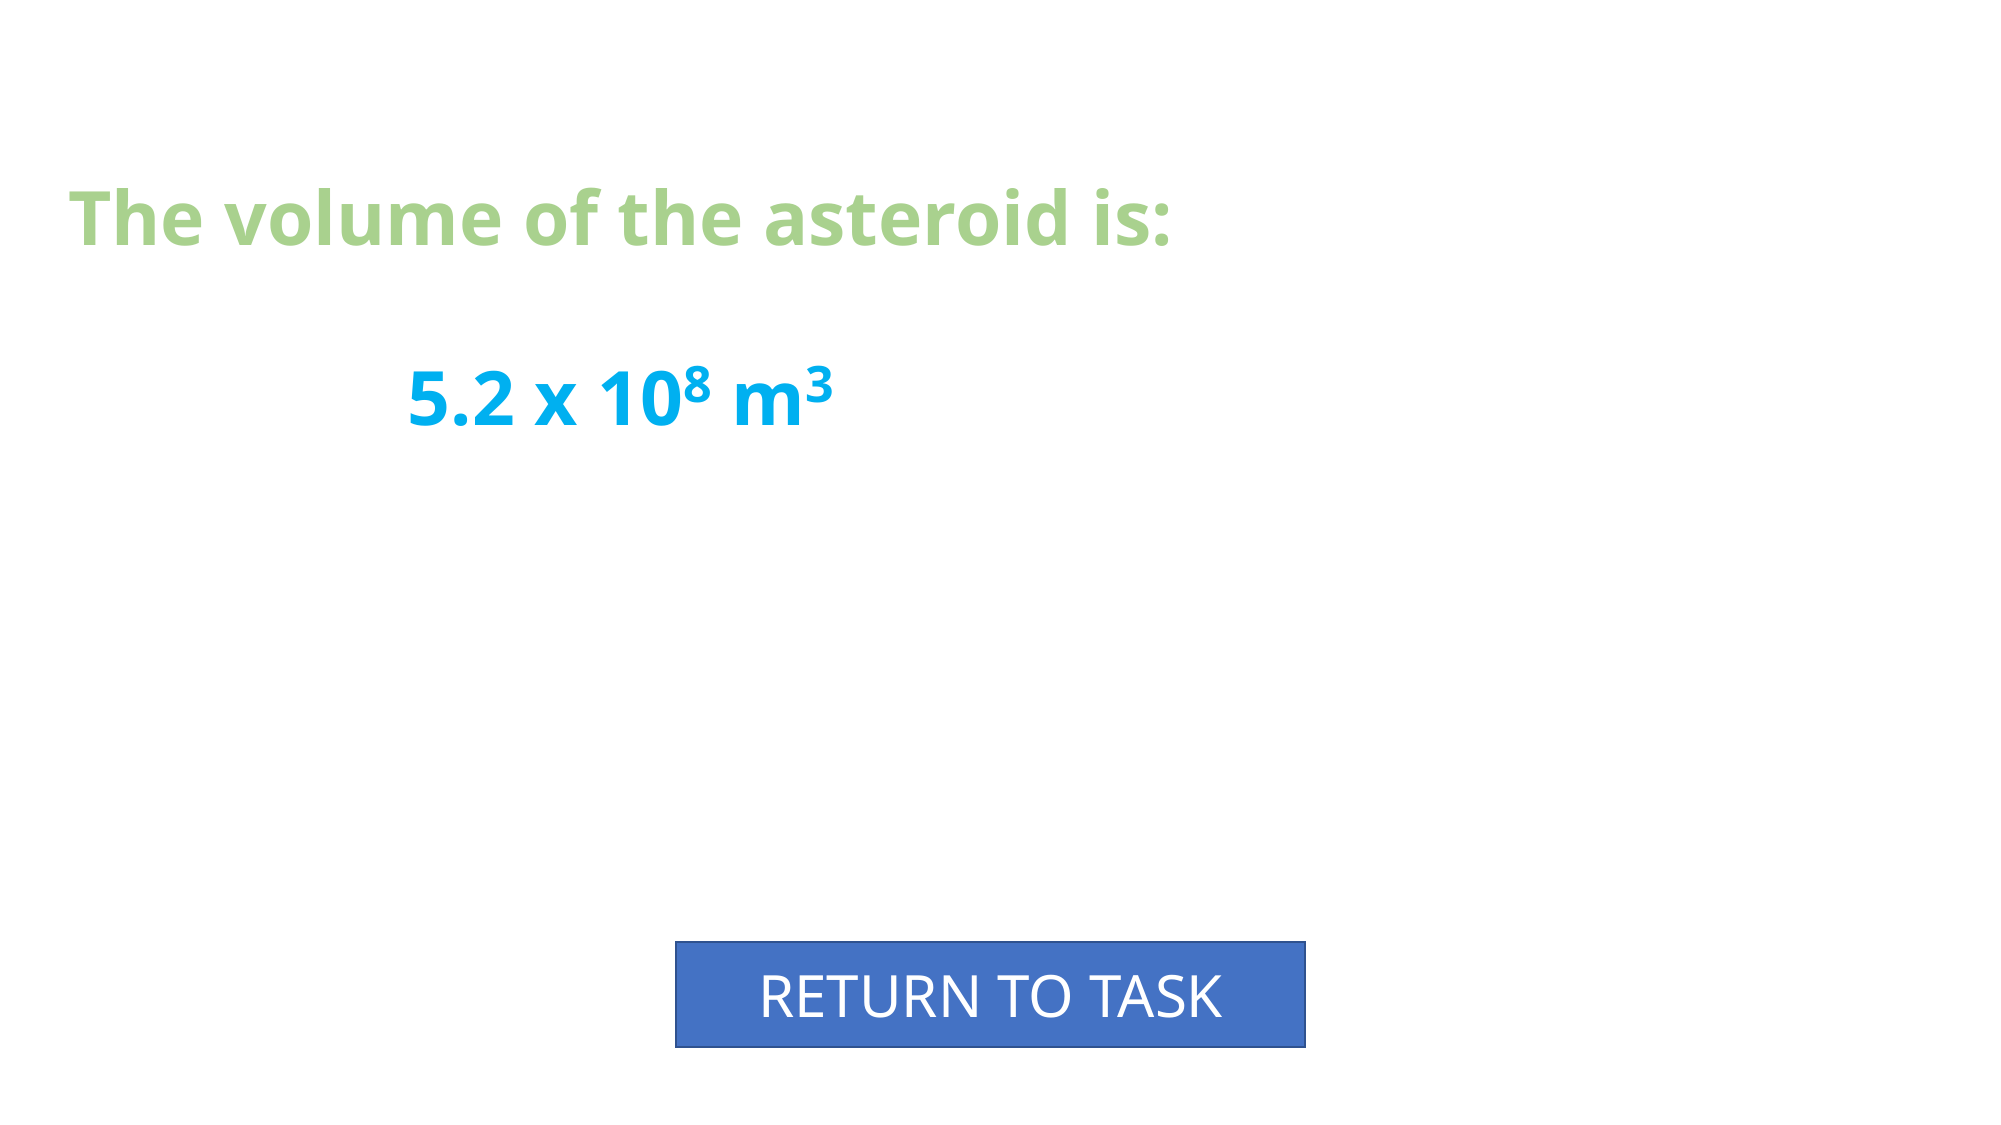

HINT 2
The volume of the asteroid is:
5.2 x 108 m3
RETURN TO TASK